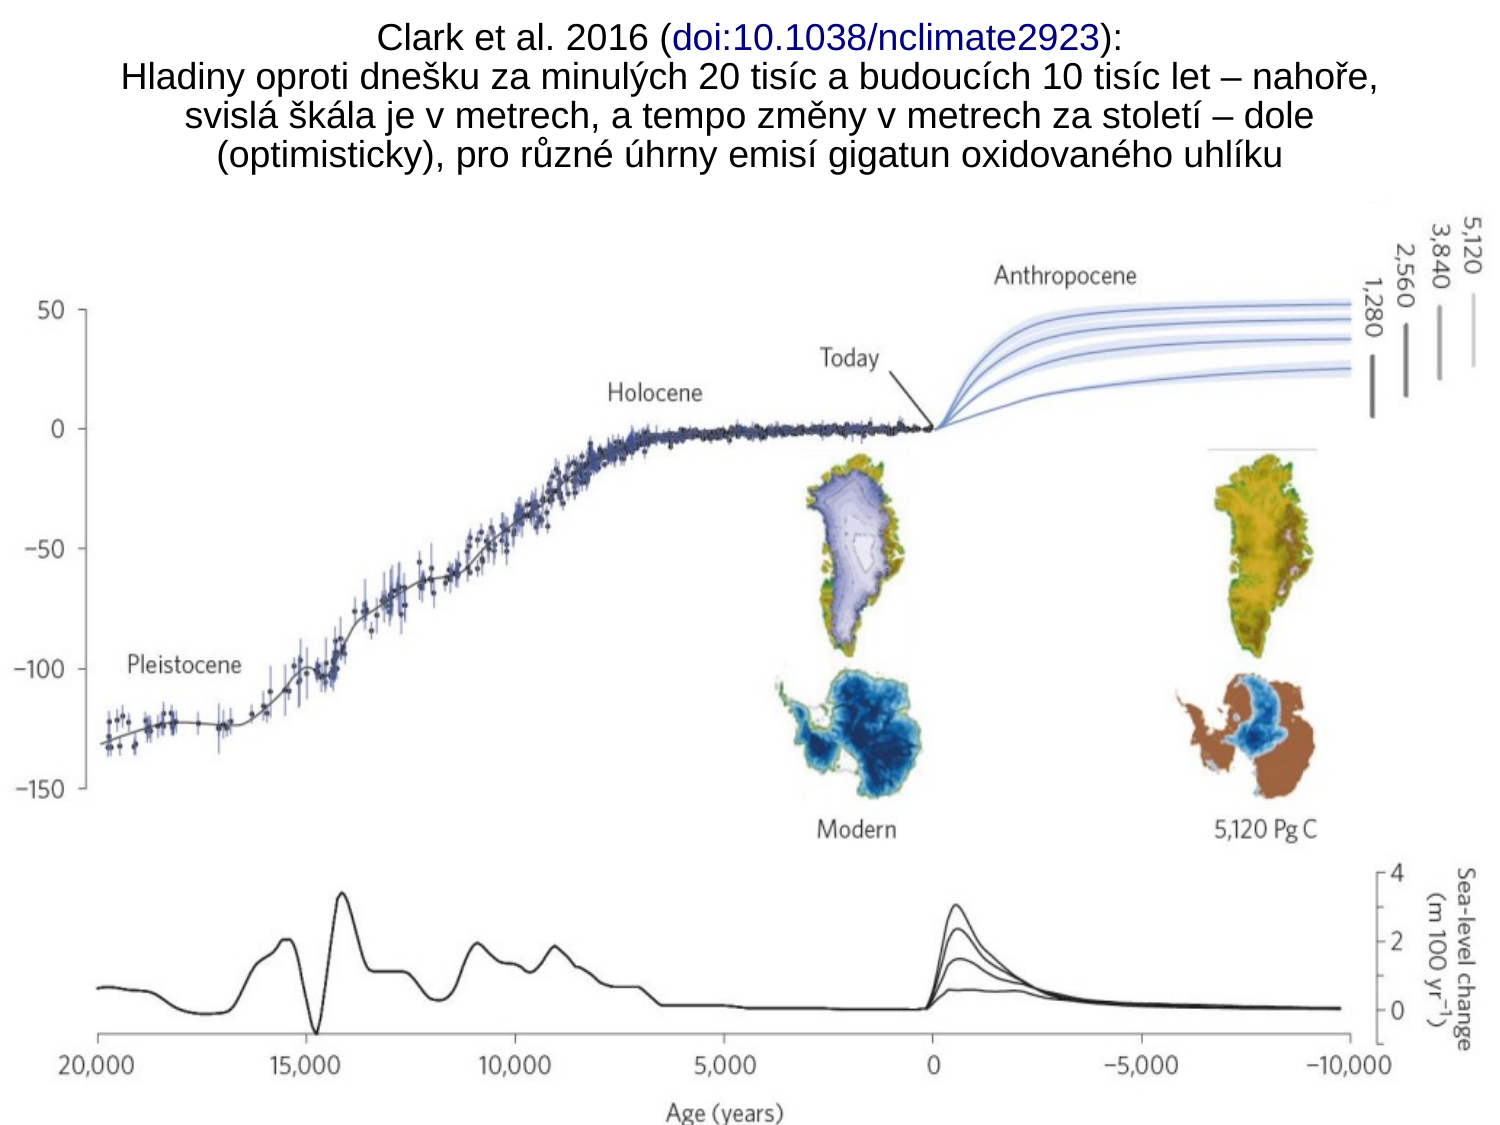

# Clark et al. 2016 (doi:10.1038/nclimate2923): Hladiny oproti dnešku za minulých 20 tisíc a budoucích 10 tisíc let – nahoře, svislá škála je v metrech, a tempo změny v metrech za století – dole (optimisticky), pro různé úhrny emisí gigatun oxidovaného uhlíku